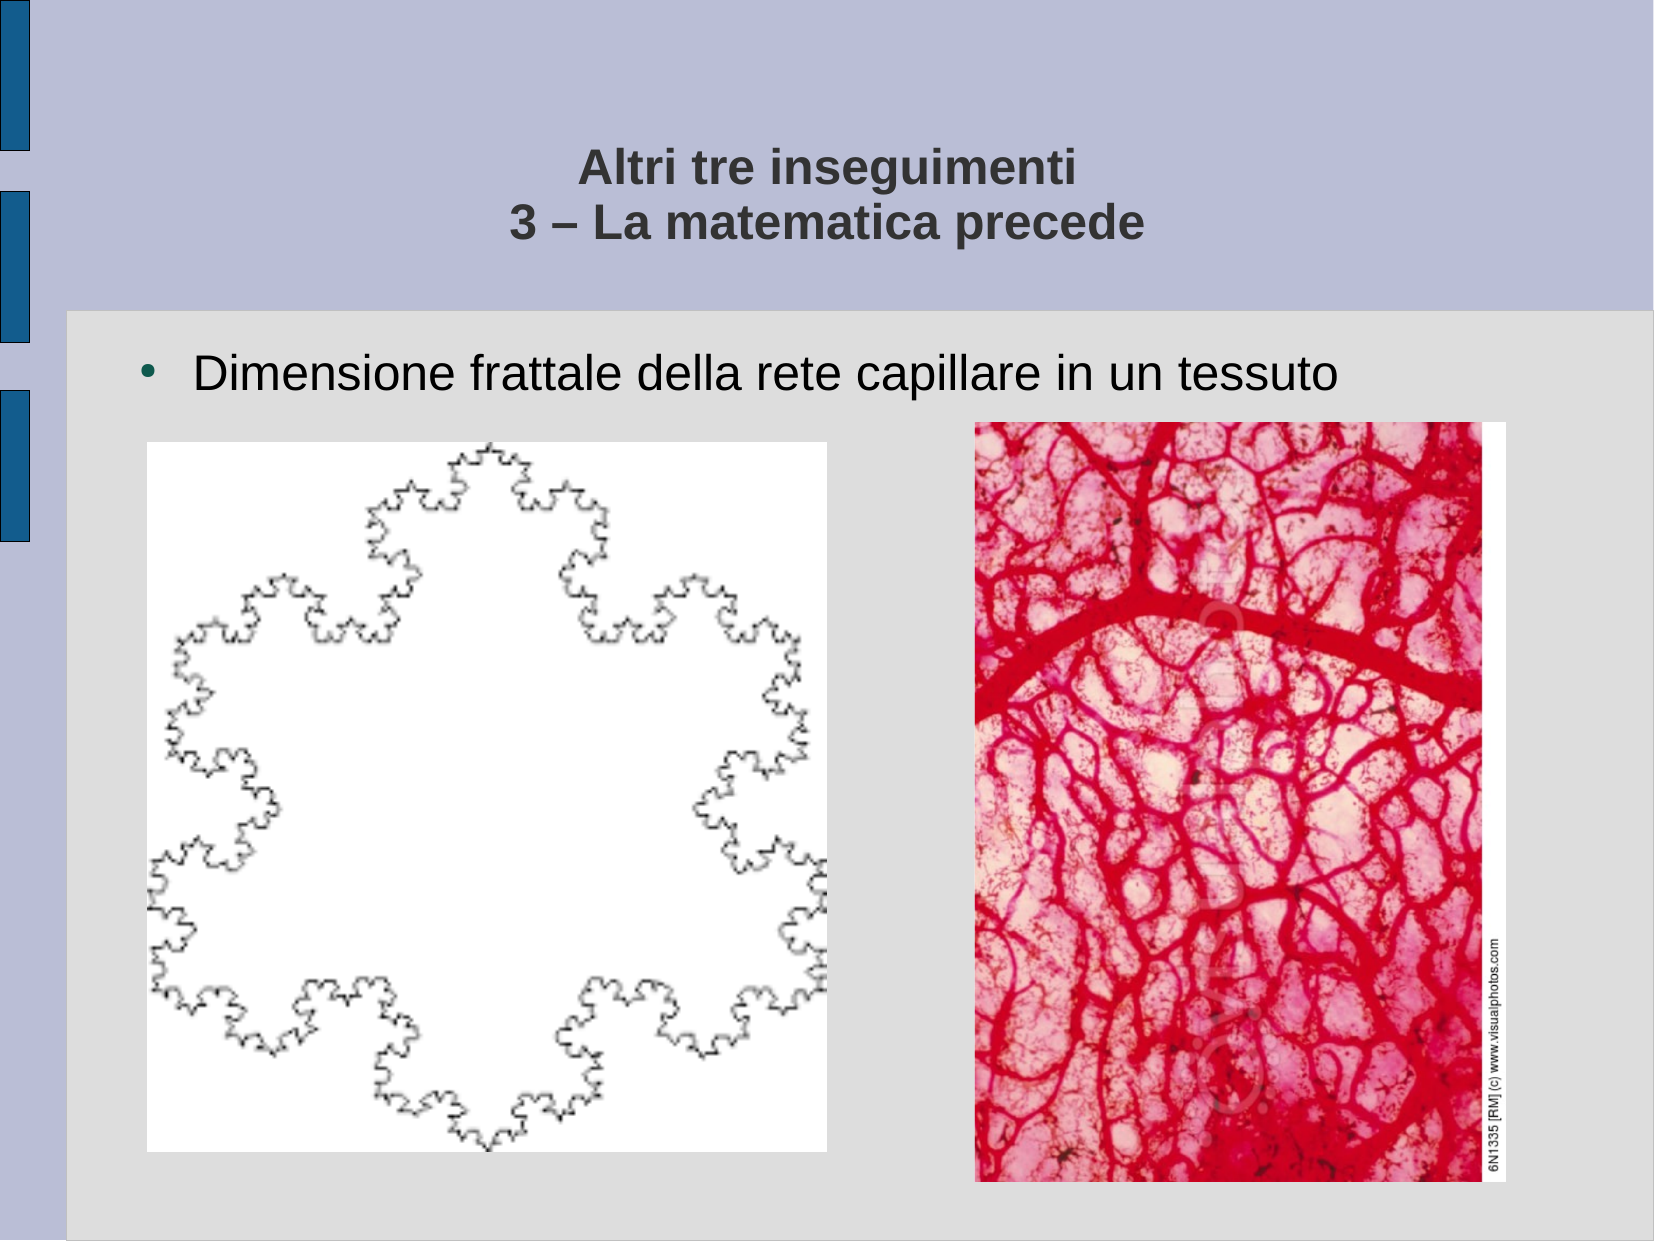

# Altri tre inseguimenti 3 – La matematica precede
Dimensione frattale della rete capillare in un tessuto